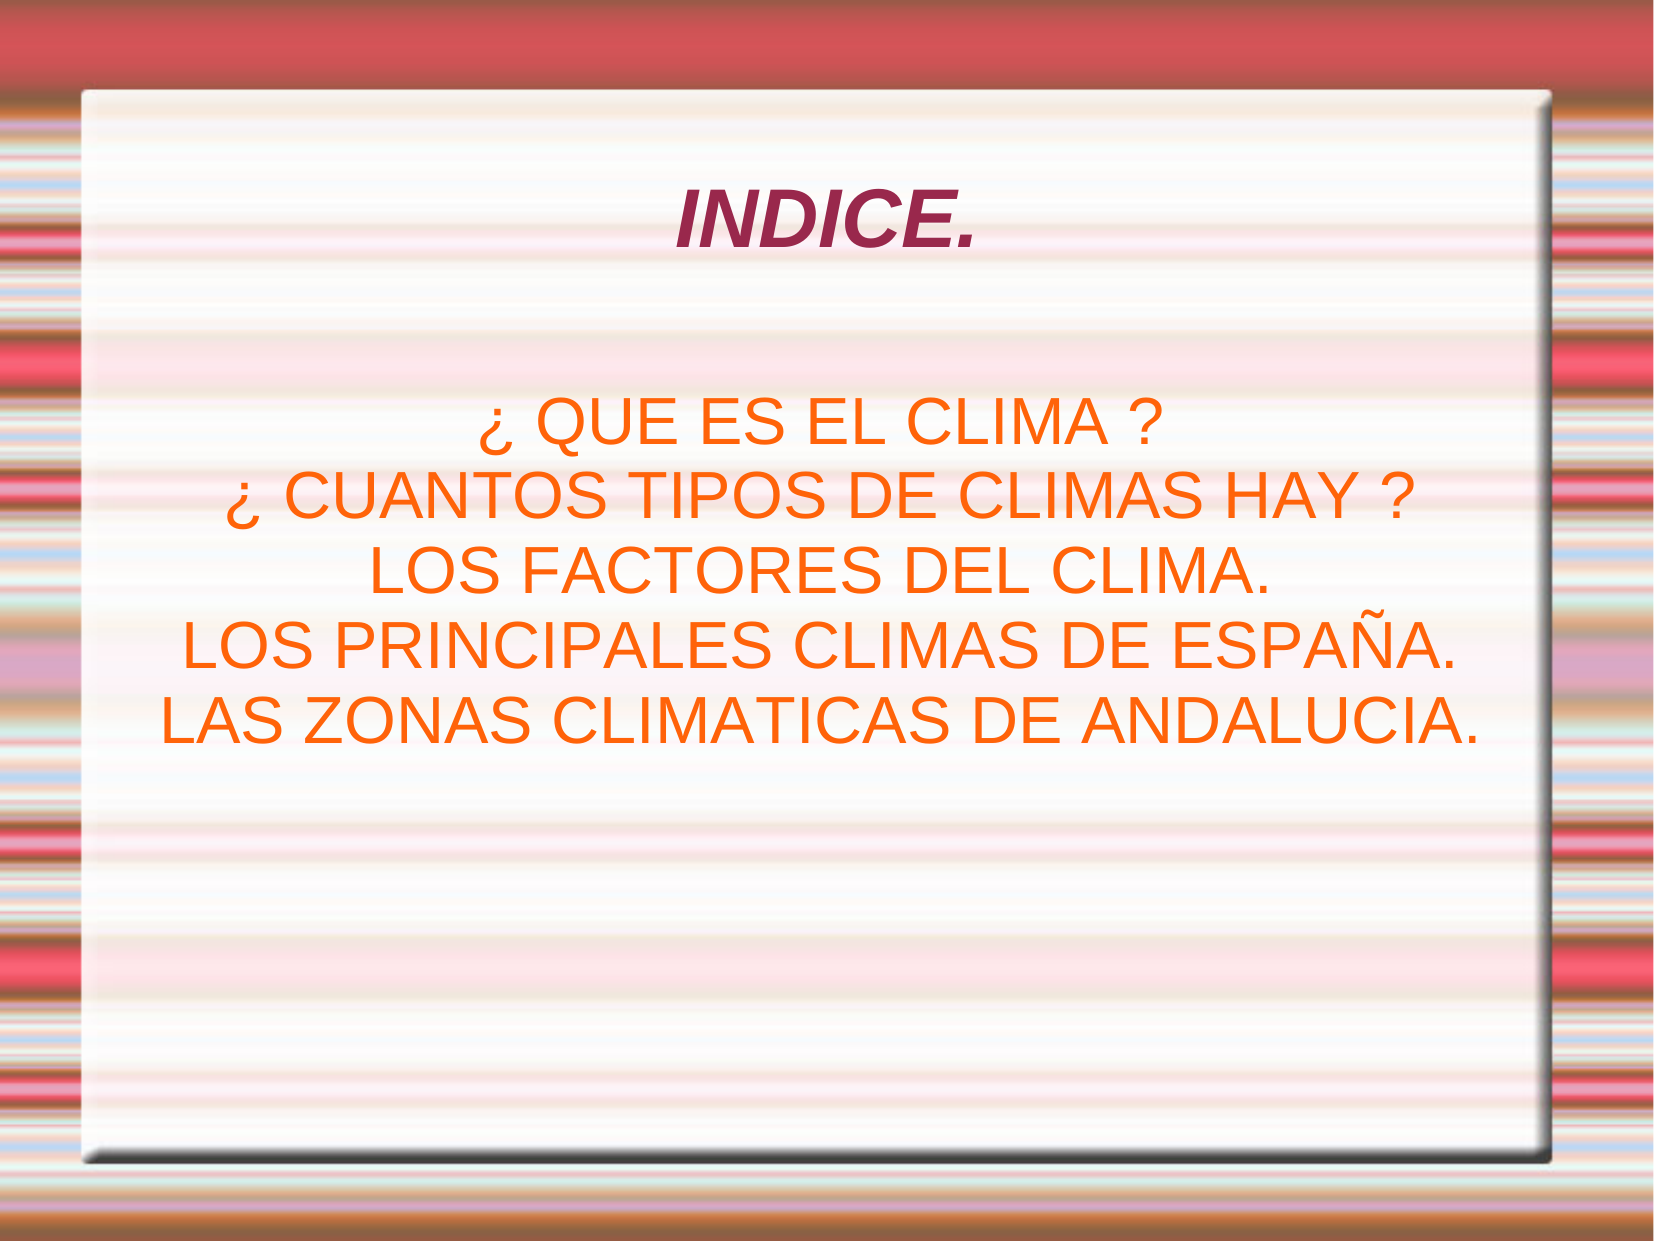

# INDICE.
¿ QUE ES EL CLIMA ?
¿ CUANTOS TIPOS DE CLIMAS HAY ?
LOS FACTORES DEL CLIMA.
LOS PRINCIPALES CLIMAS DE ESPAÑA.
LAS ZONAS CLIMATICAS DE ANDALUCIA.